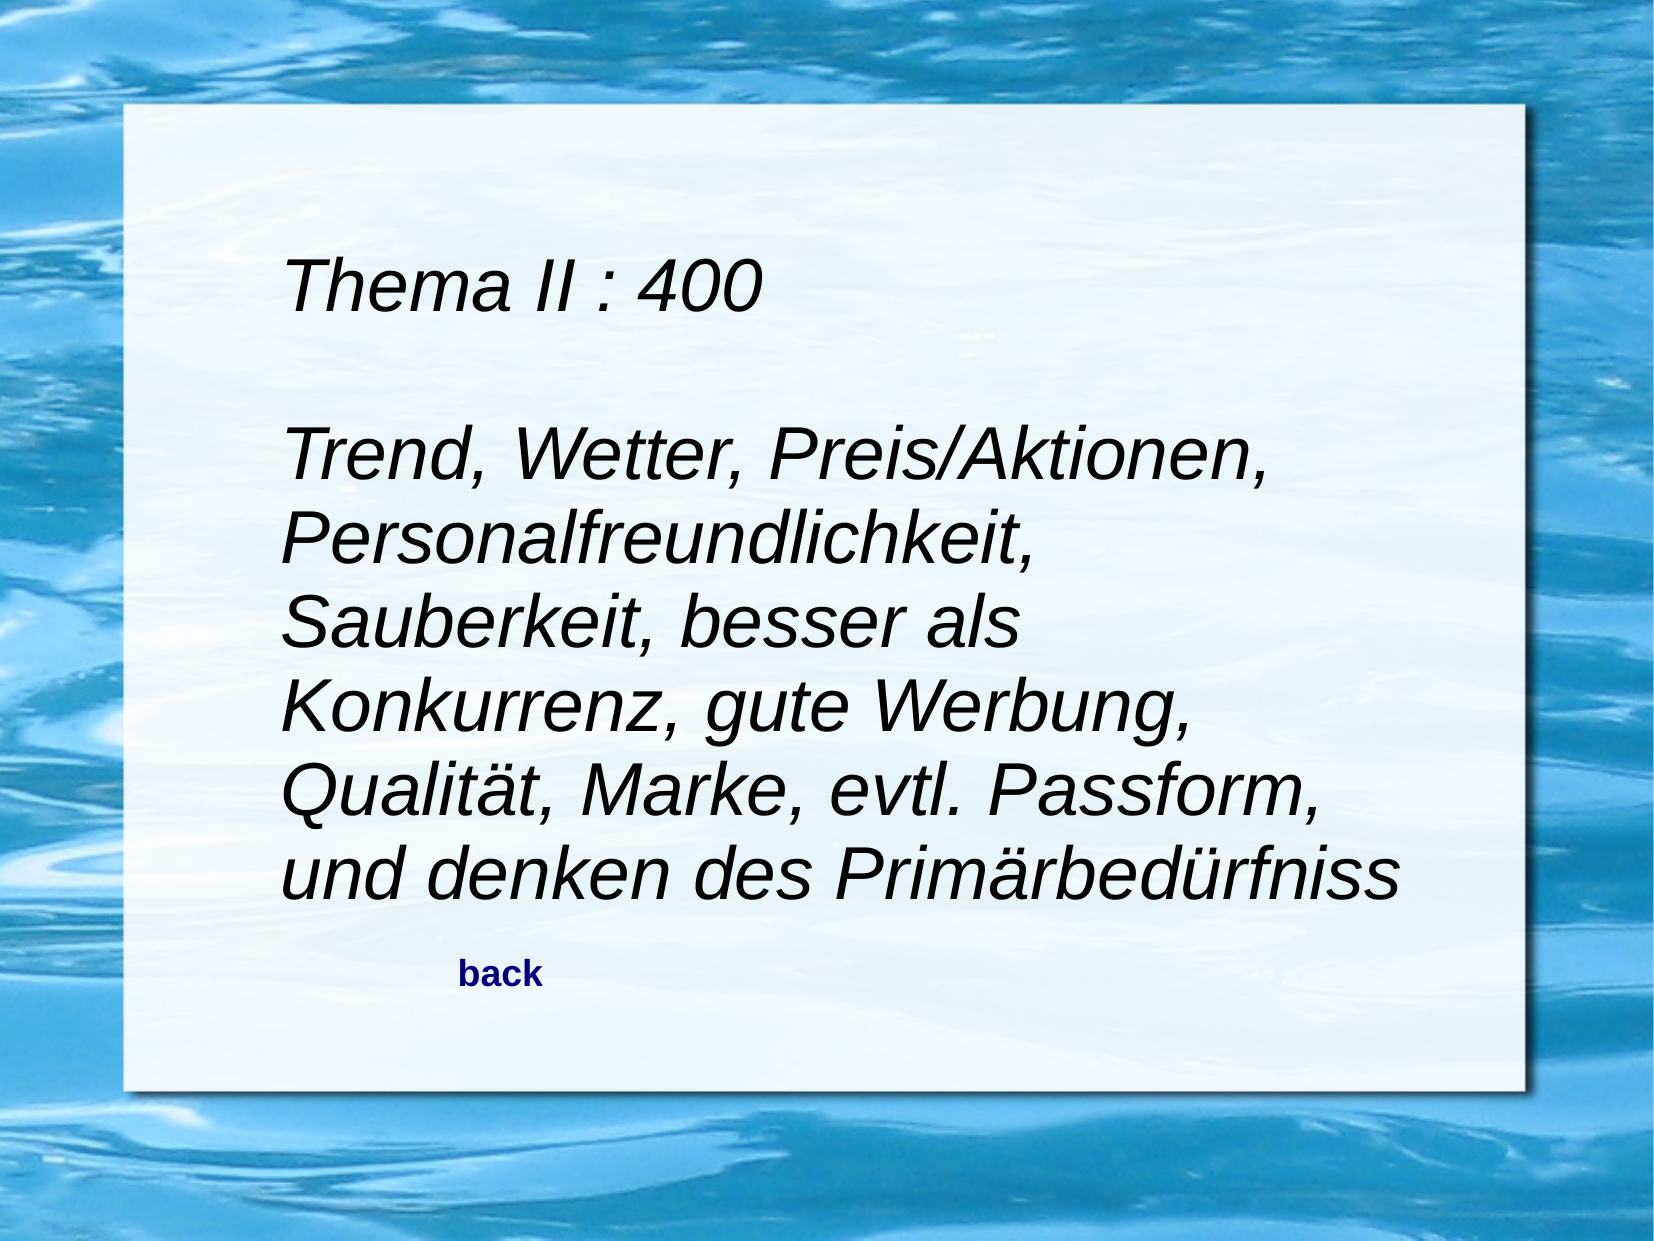

Thema II : 400
Trend, Wetter, Preis/Aktionen, Personalfreundlichkeit, Sauberkeit, besser als Konkurrenz, gute Werbung, Qualität, Marke, evtl. Passform, und denken des Primärbedürfniss
back